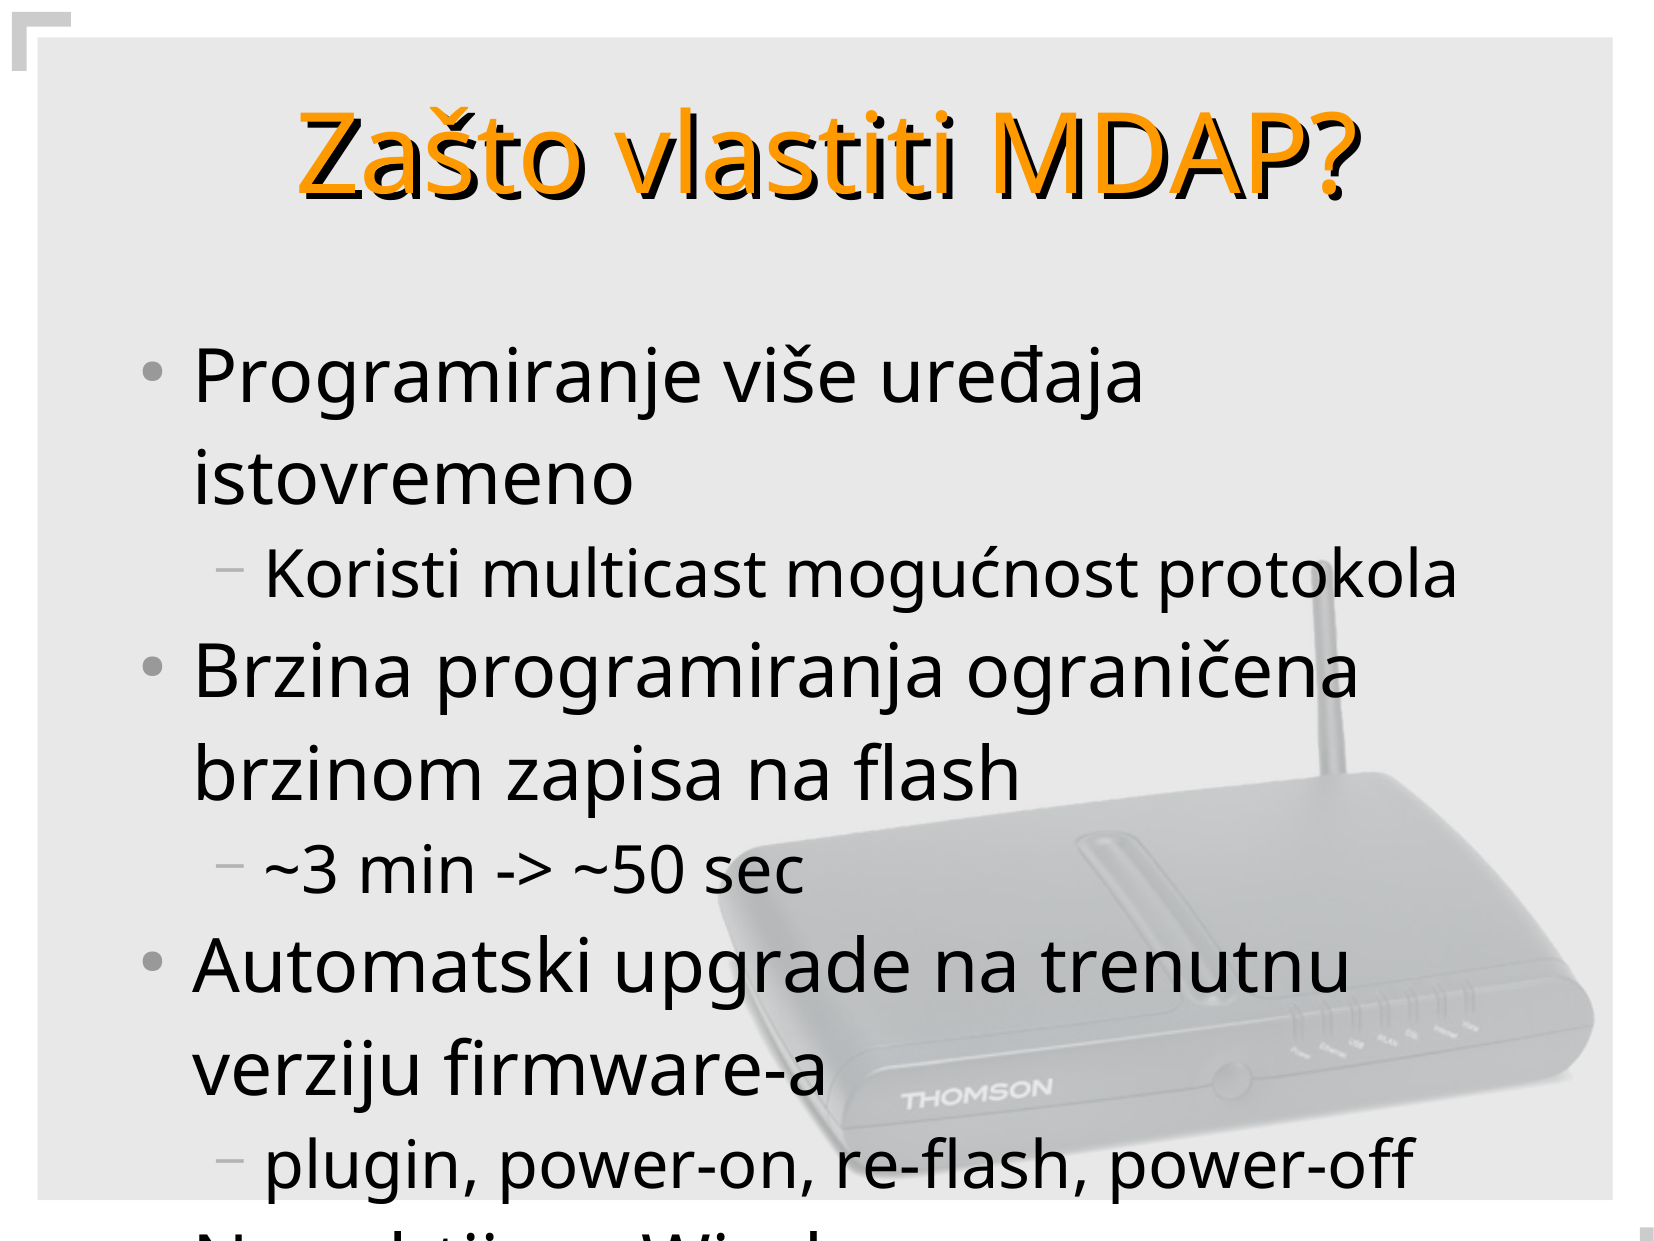

# Zašto vlastiti MDAP?
Programiranje više uređaja istovremeno
Koristi multicast mogućnost protokola
Brzina programiranja ograničena brzinom zapisa na flash
~3 min -> ~50 sec
Automatski upgrade na trenutnu verziju firmware-a
plugin, power-on, re-flash, power-off
Ne zahtijeva Windows-e